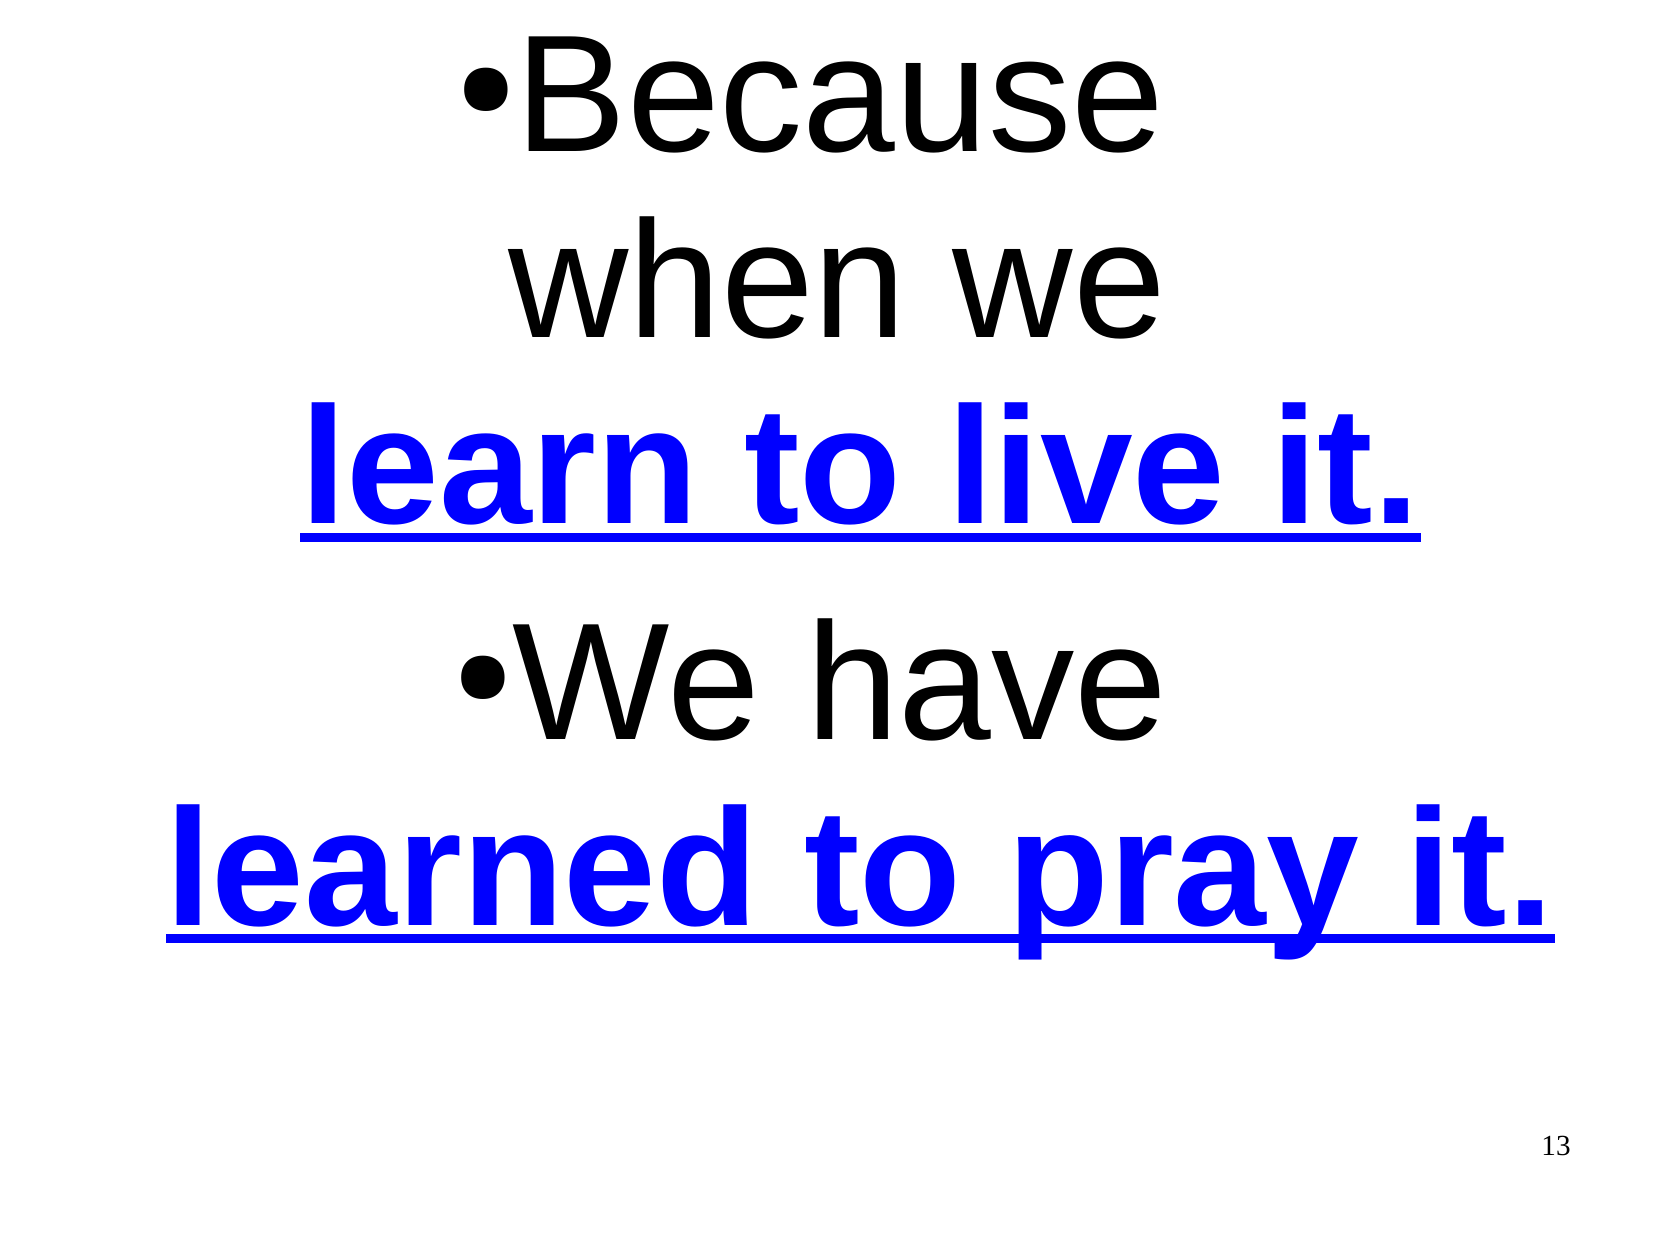

# Because when we learn to live it.
We have
learned to pray it.
13